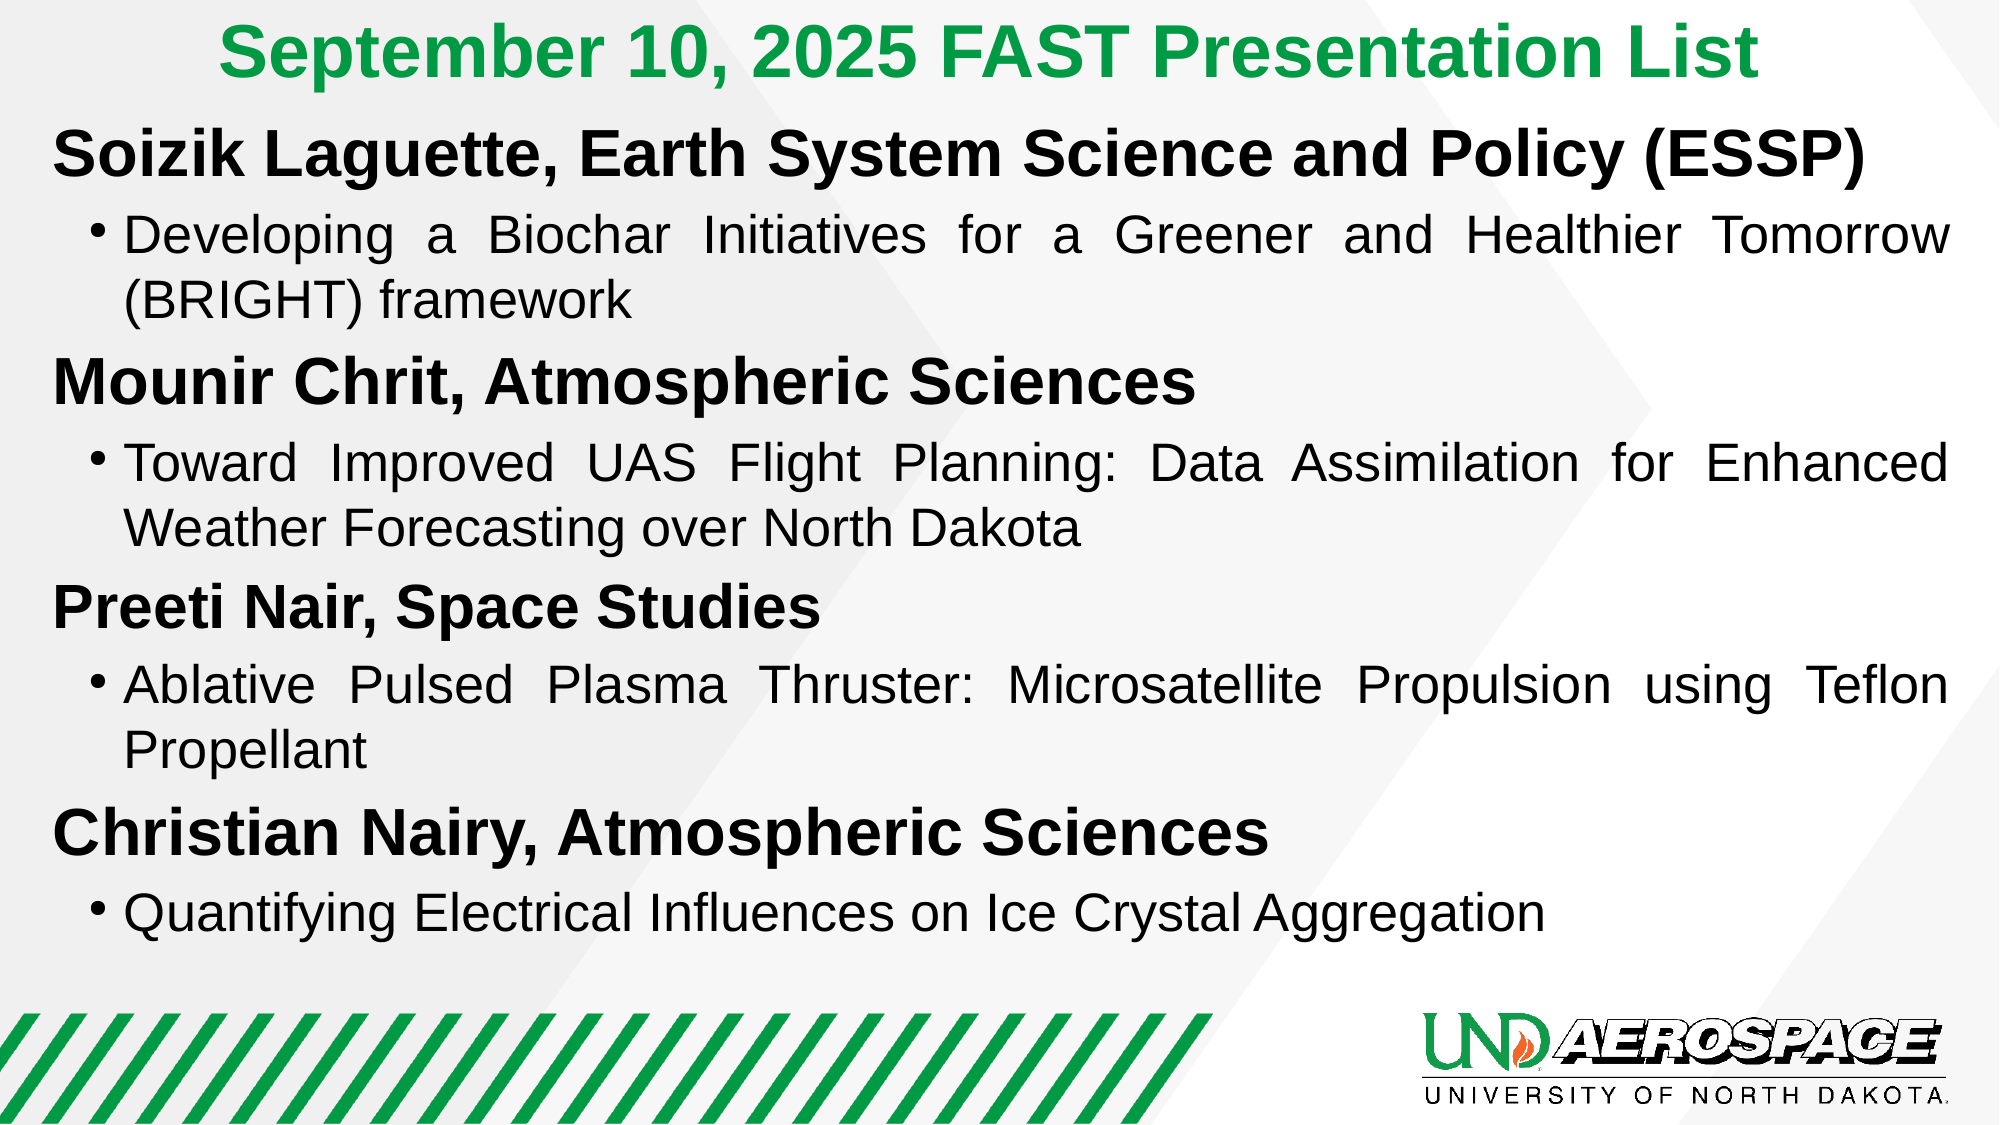

September 10, 2025 FAST Presentation List
Soizik Laguette, Earth System Science and Policy (ESSP)
Developing a Biochar Initiatives for a Greener and Healthier Tomorrow (BRIGHT) framework
Mounir Chrit, Atmospheric Sciences
Toward Improved UAS Flight Planning: Data Assimilation for Enhanced Weather Forecasting over North Dakota
Preeti Nair, Space Studies
Ablative Pulsed Plasma Thruster: Microsatellite Propulsion using Teflon Propellant
Christian Nairy, Atmospheric Sciences
Quantifying Electrical Influences on Ice Crystal Aggregation